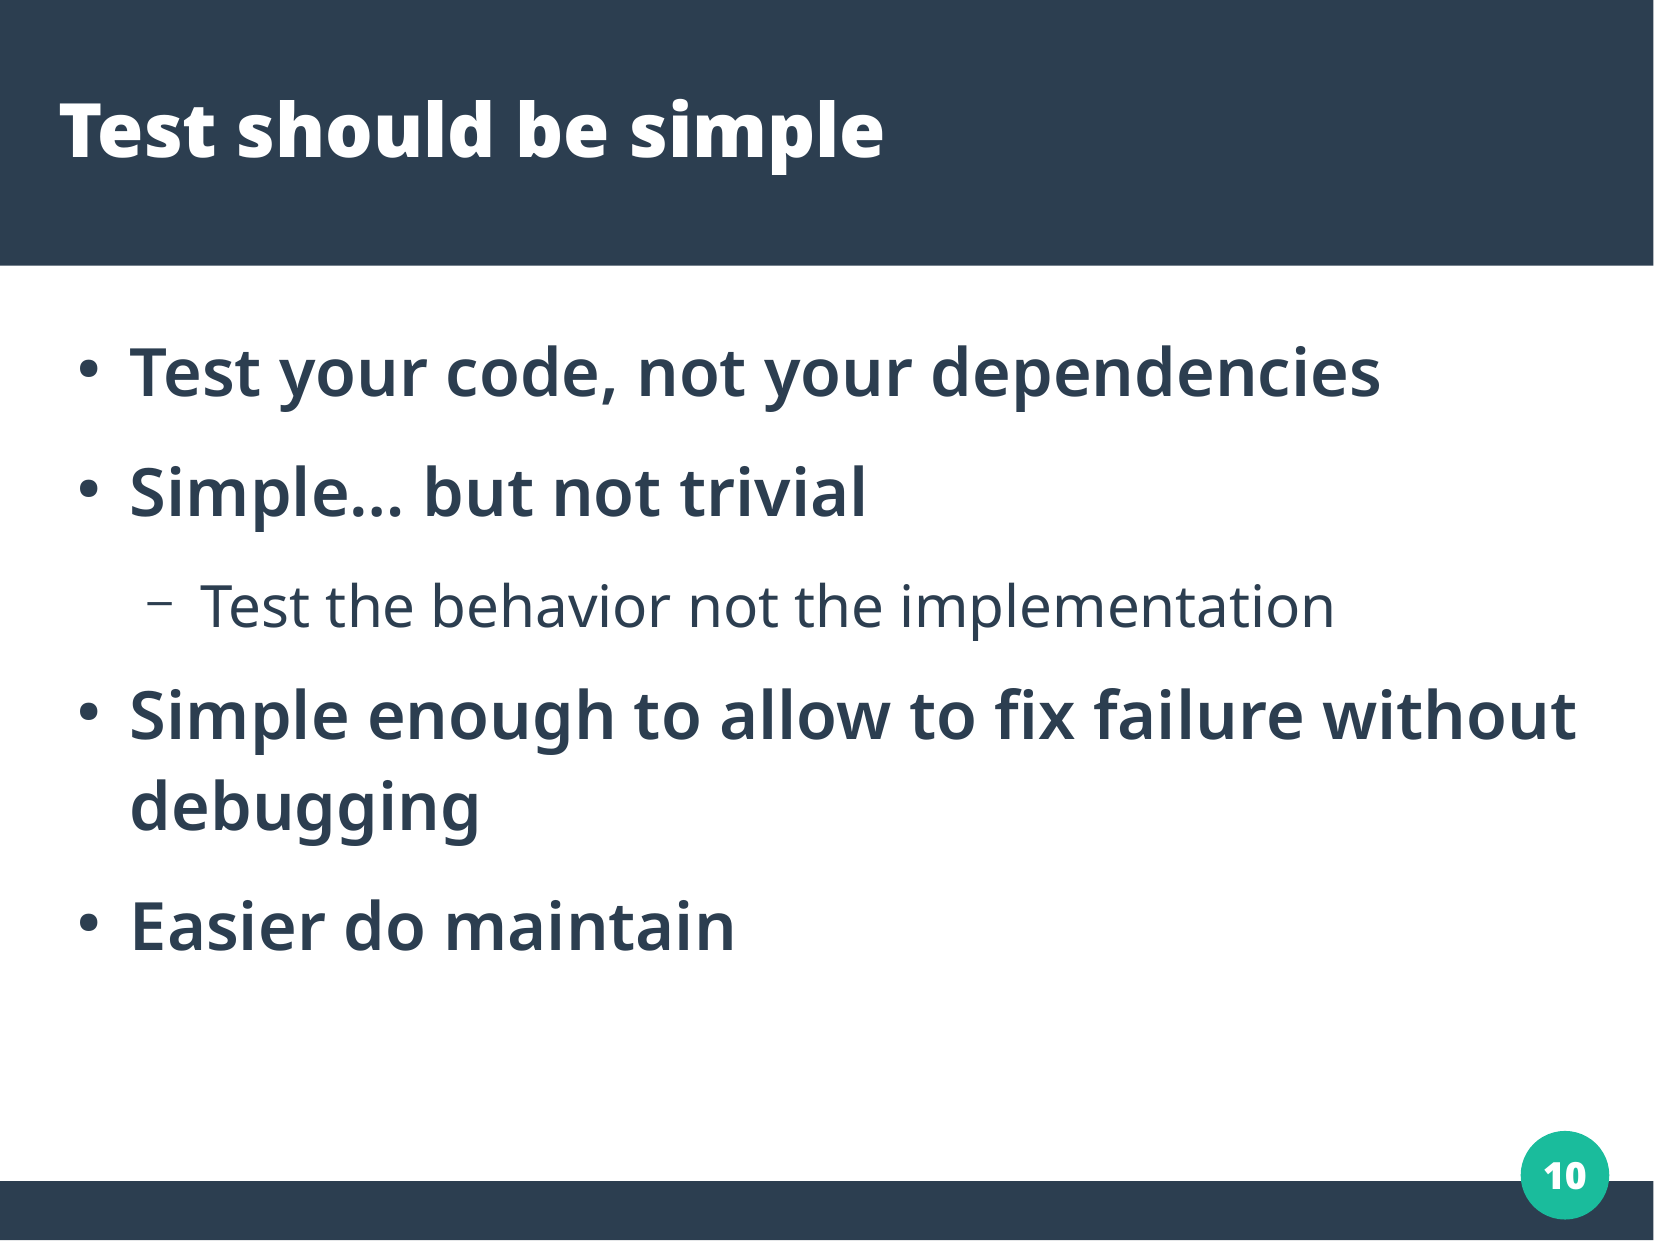

# Test should be simple
Test your code, not your dependencies
Simple… but not trivial
Test the behavior not the implementation
Simple enough to allow to fix failure without debugging
Easier do maintain
10